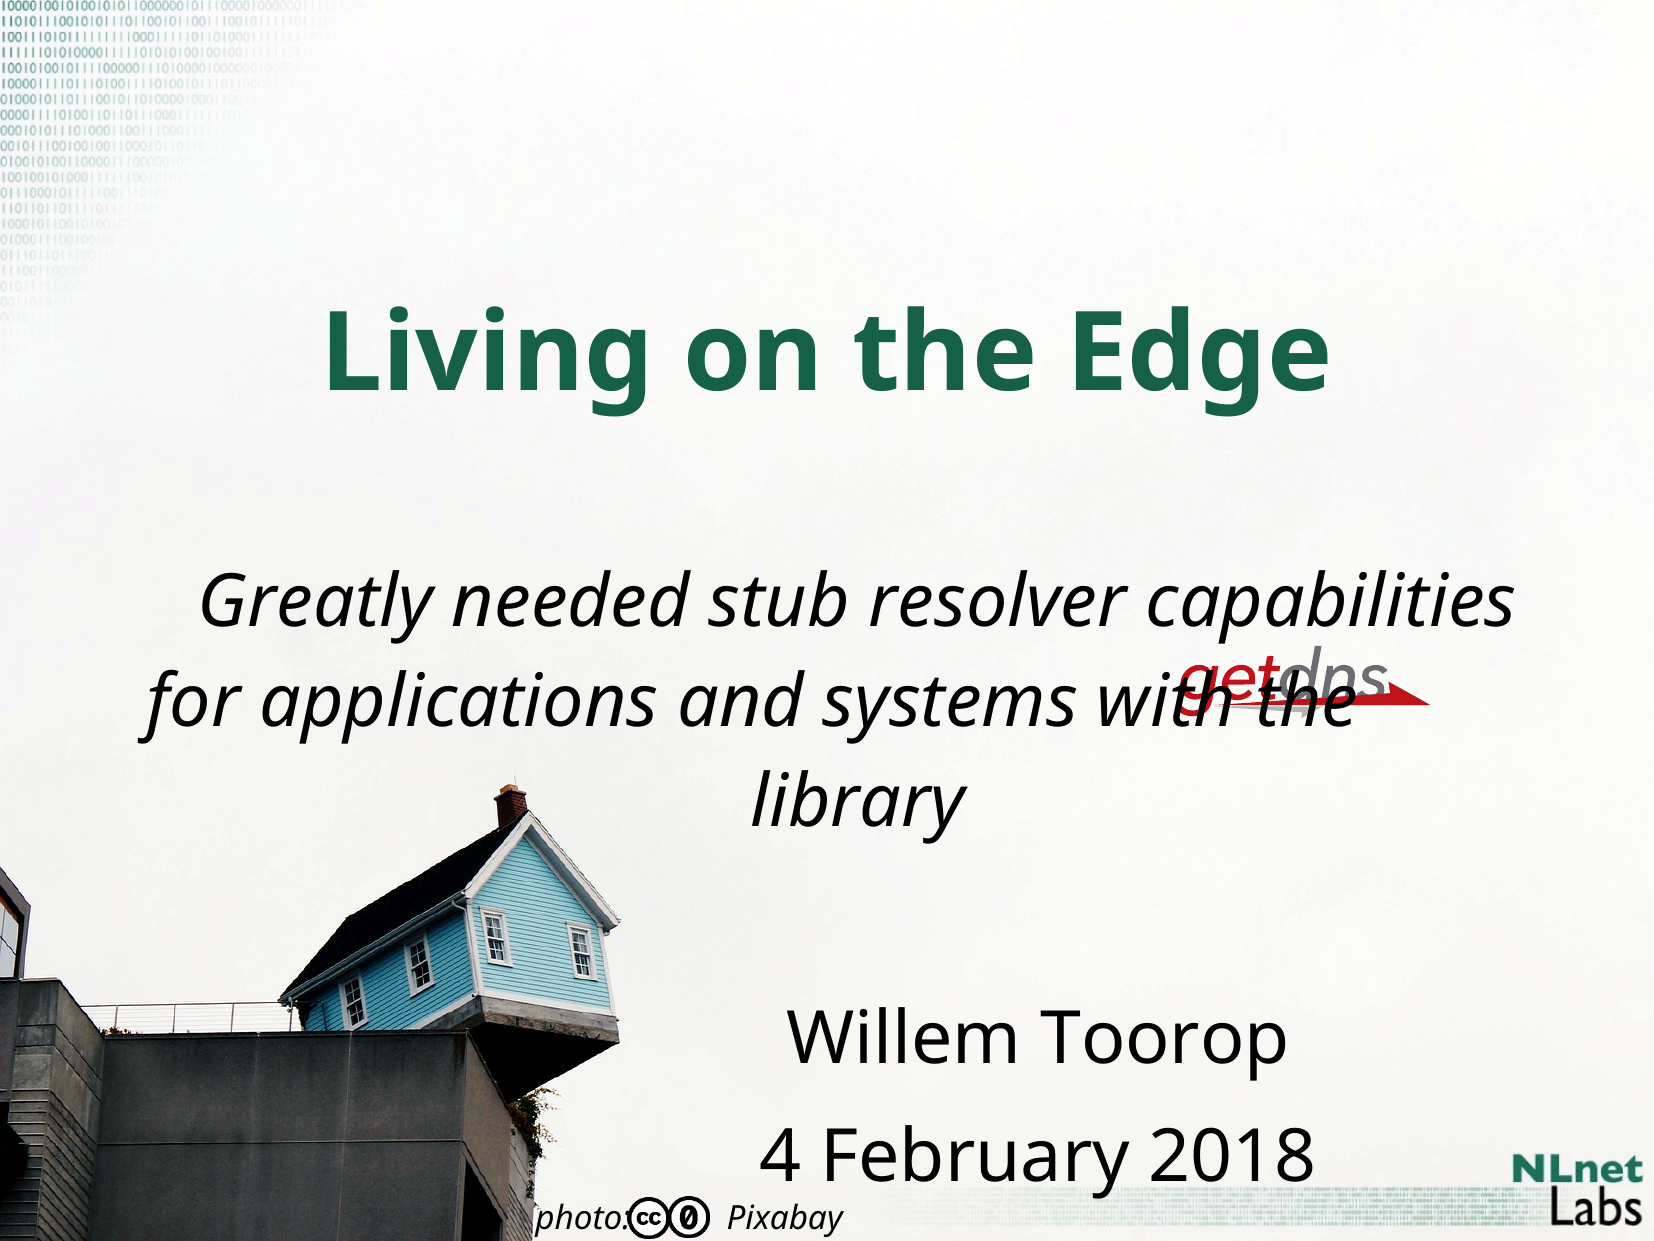

# Living on the Edge
Greatly needed stub resolver capabilities
for applications and systems with the library
 Willem Toorop
 4 February 2018
 FOSDEM18 (Brussels)
photo: Pixabay